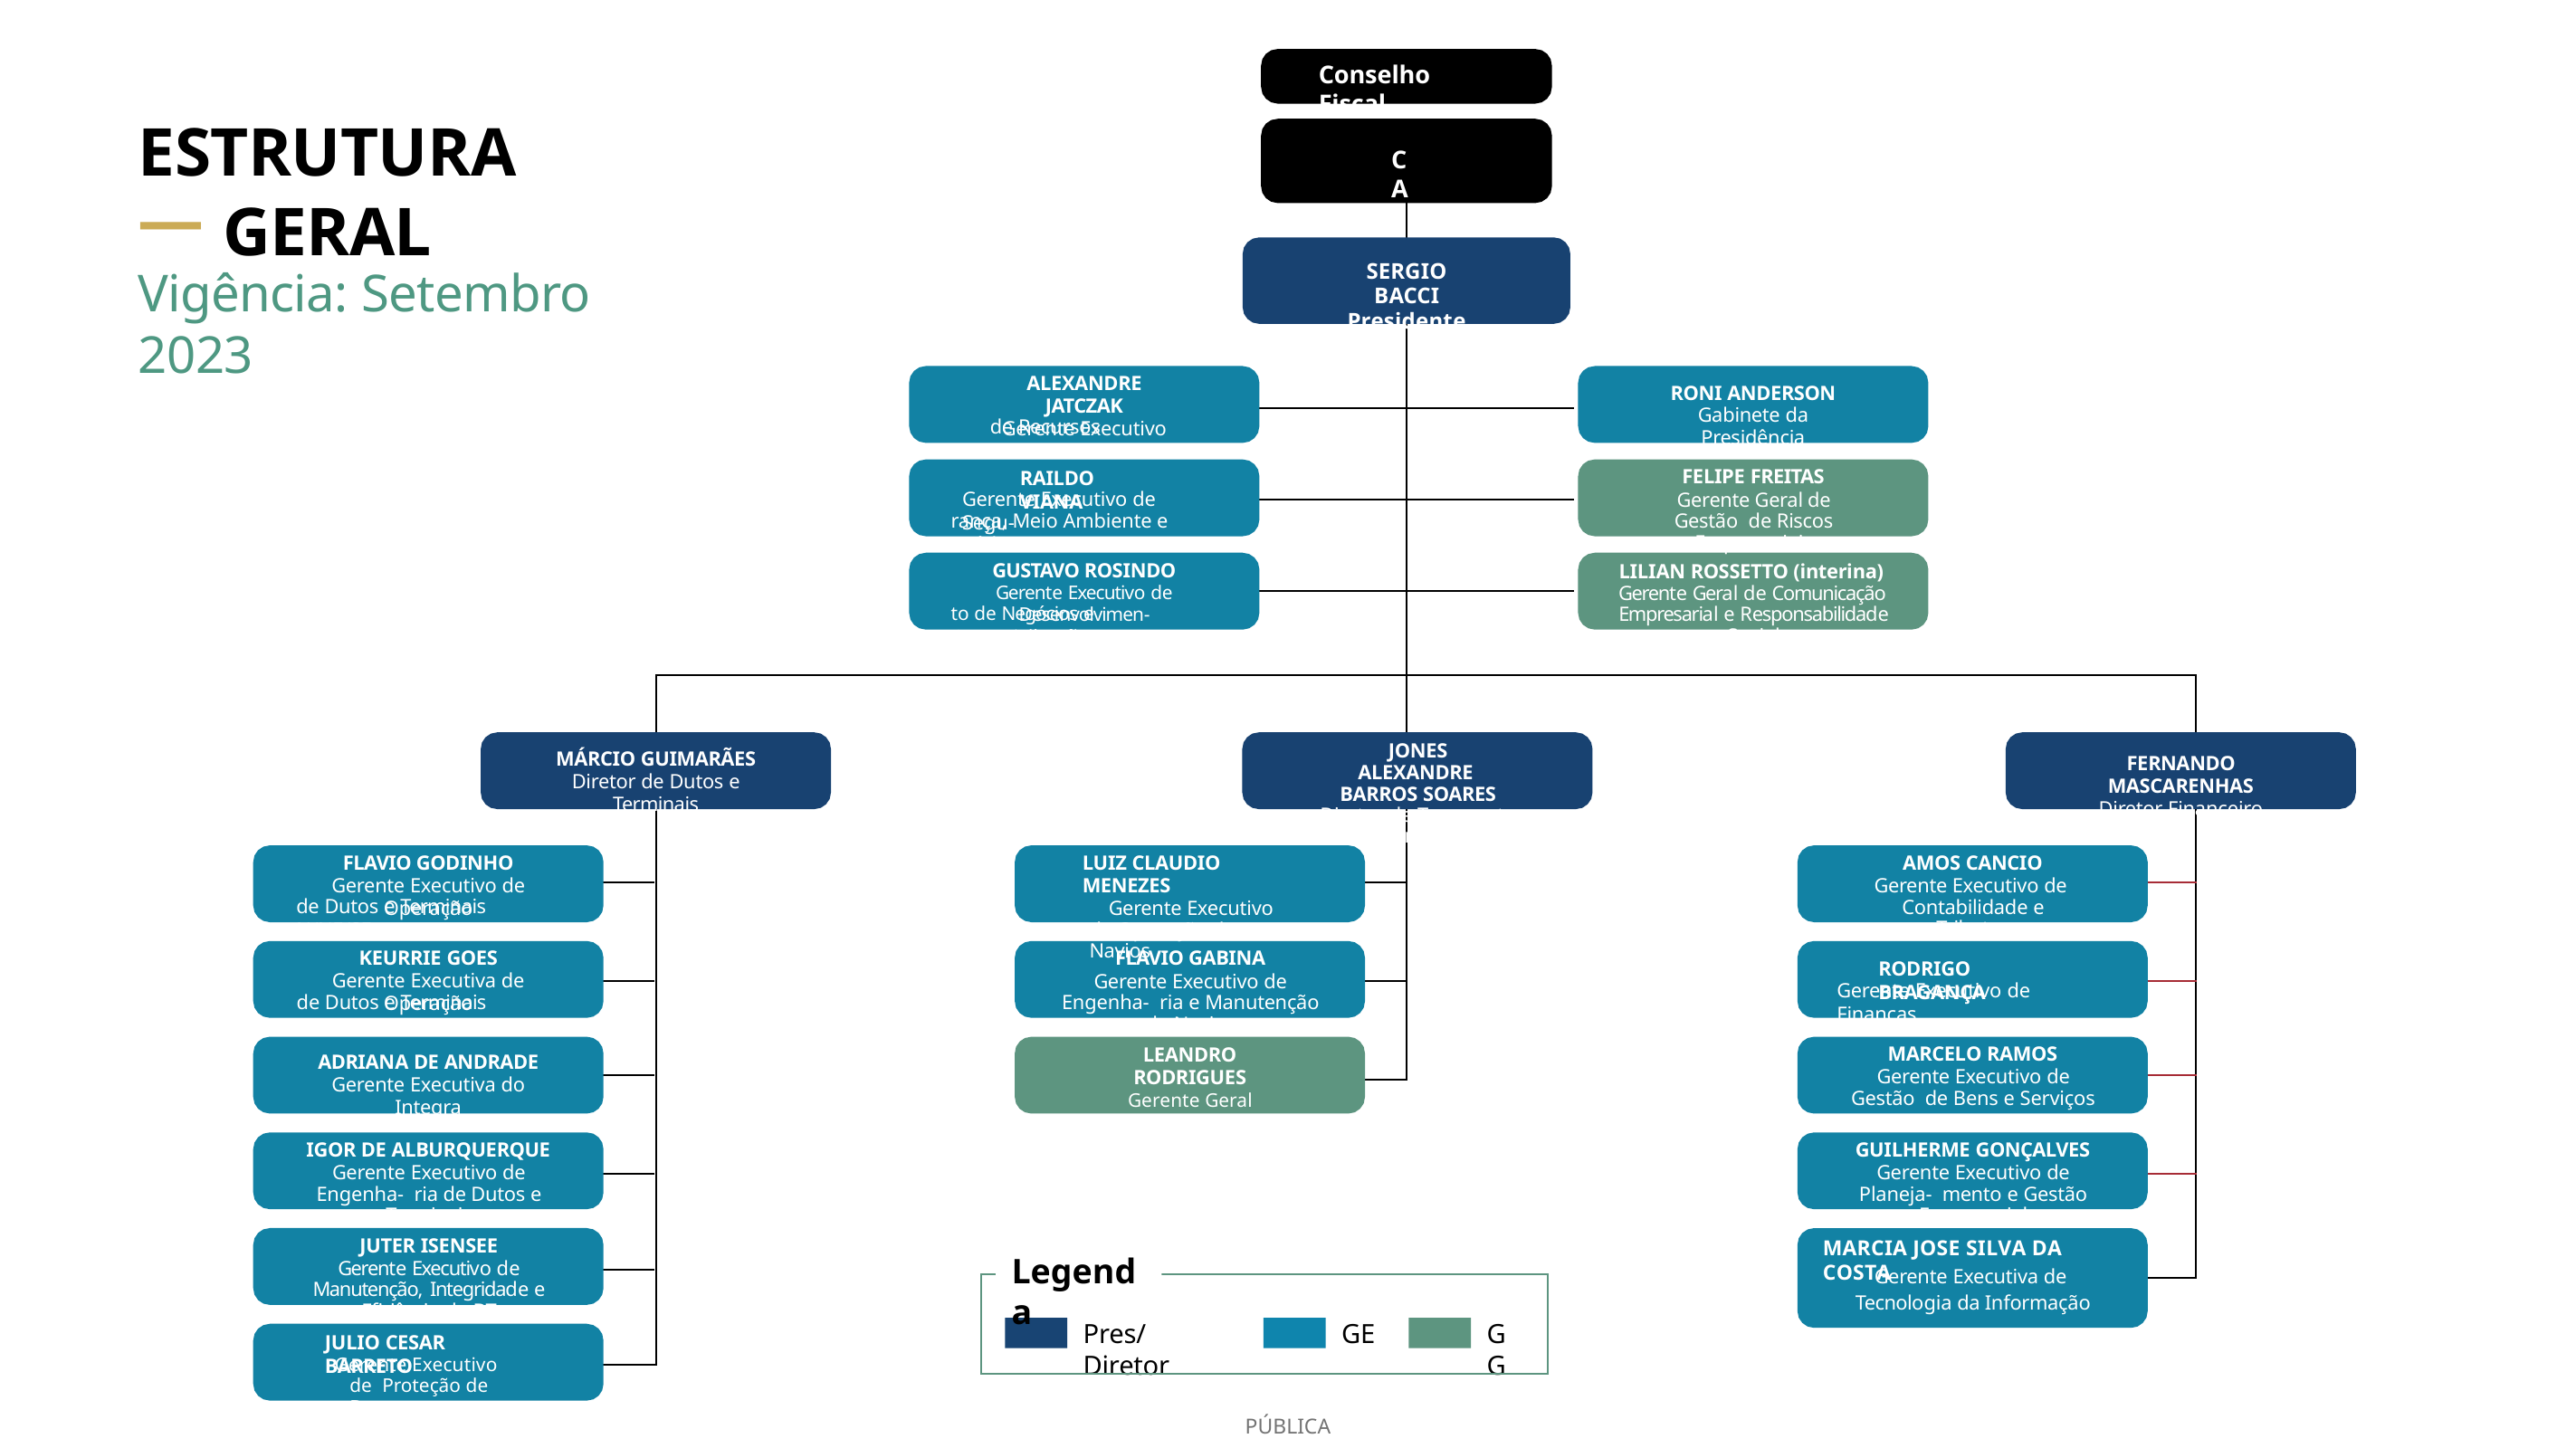

Conselho Fiscal
# ESTRUTURA GERAL
CA
—
SERGIO BACCI
Presidente
Vigência: Setembro 2023
ALEXANDRE JATCZAK
Gerente Executivo
RONI ANDERSON
Gabinete da Presidência
de Recursos Humanos
RAILDO VIANA
FELIPE FREITAS
Gerente Geral de Gestão de Riscos Empresariais
Gerente Executivo de Segu-
rança, Meio Ambiente e Saúde
GUSTAVO ROSINDO
Gerente Executivo de Desenvolvimen-
LILIAN ROSSETTO (interina) Gerente Geral de Comunicação Empresarial e Responsabilidade Social
to de Negócios e Comercialização
JONES ALEXANDRE BARROS SOARES
Diretor de Transporte Marítimo
MÁRCIO GUIMARÃES
Diretor de Dutos e Terminais
FERNANDO MASCARENHAS
Diretor Financeiro
FLAVIO GODINHO
Gerente Executivo de Operação
LUIZ CLAUDIO MENEZES
Gerente Executivo de Operação de Navios
AMOS CANCIO
Gerente Executivo de Contabilidade e Tributos
de Dutos e Terminais N/NE/SE
KEURRIE GOES
Gerente Executiva de Operação
FLAVIO GABINA
Gerente Executivo de Engenha- ria e Manutenção de Navios
RODRIGO BRAGANÇA
Gerente Executivo de Finanças
de Dutos e Terminais S/SP/CO
LEANDRO RODRIGUES
Gerente Geral de Inspetoria Geral
MARCELO RAMOS
Gerente Executivo de Gestão de Bens e Serviços
ADRIANA DE ANDRADE
Gerente Executiva do Integra
IGOR DE ALBURQUERQUE
Gerente Executivo de Engenha- ria de Dutos e Terminais
GUILHERME GONÇALVES
Gerente Executivo de Planeja- mento e Gestão Empresarial
JUTER ISENSEE
Gerente Executivo de Manutenção, Integridade e Eficiência de DT
MARCIA JOSE SILVA DA COSTA
Legenda
Gerente Executiva de
Tecnologia da Informação
Pres/Diretor
GE
GG
JULIO CESAR BARRETO
Gerente Executivo de Proteção de Dutos